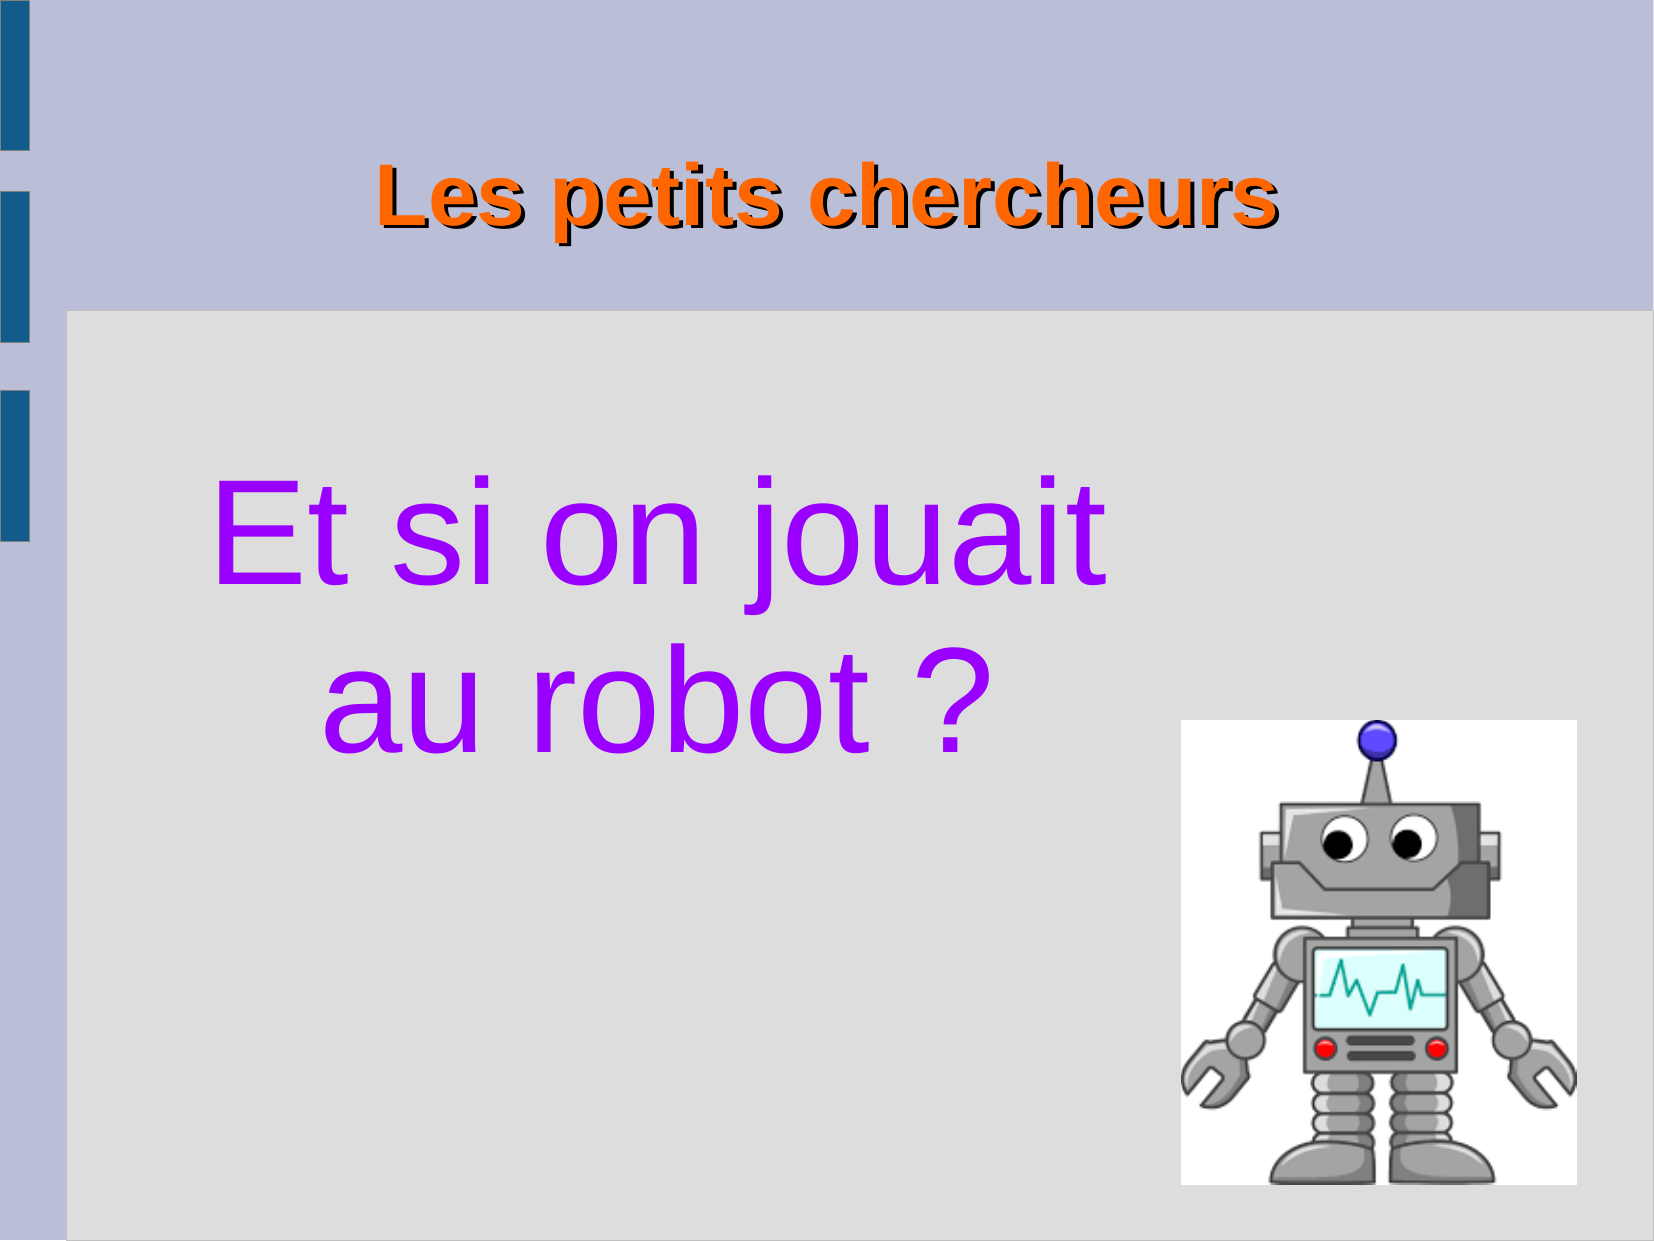

# Les petits chercheurs
Et si on jouait au robot ?